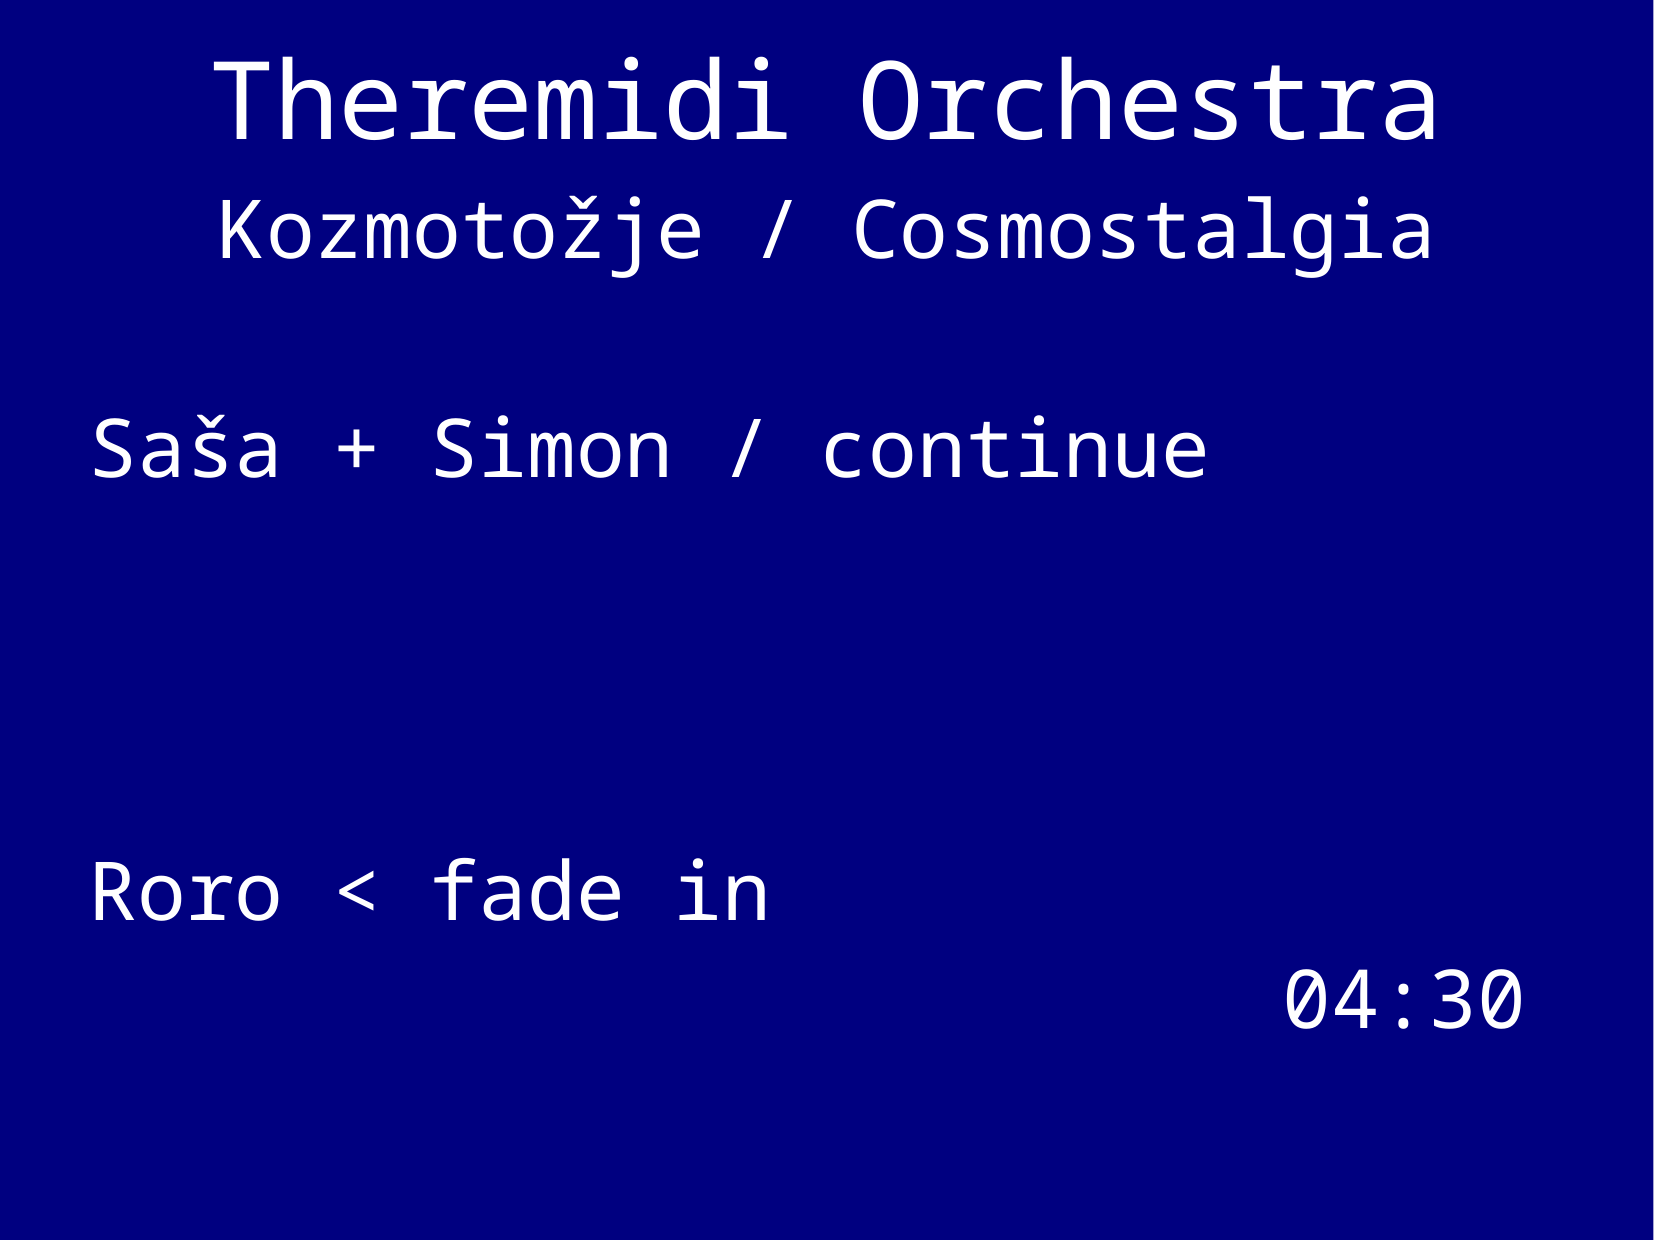

# Theremidi Orchestra Kozmotožje / Cosmostalgia
Saša + Simon / continue
Roro < fade in
04:30